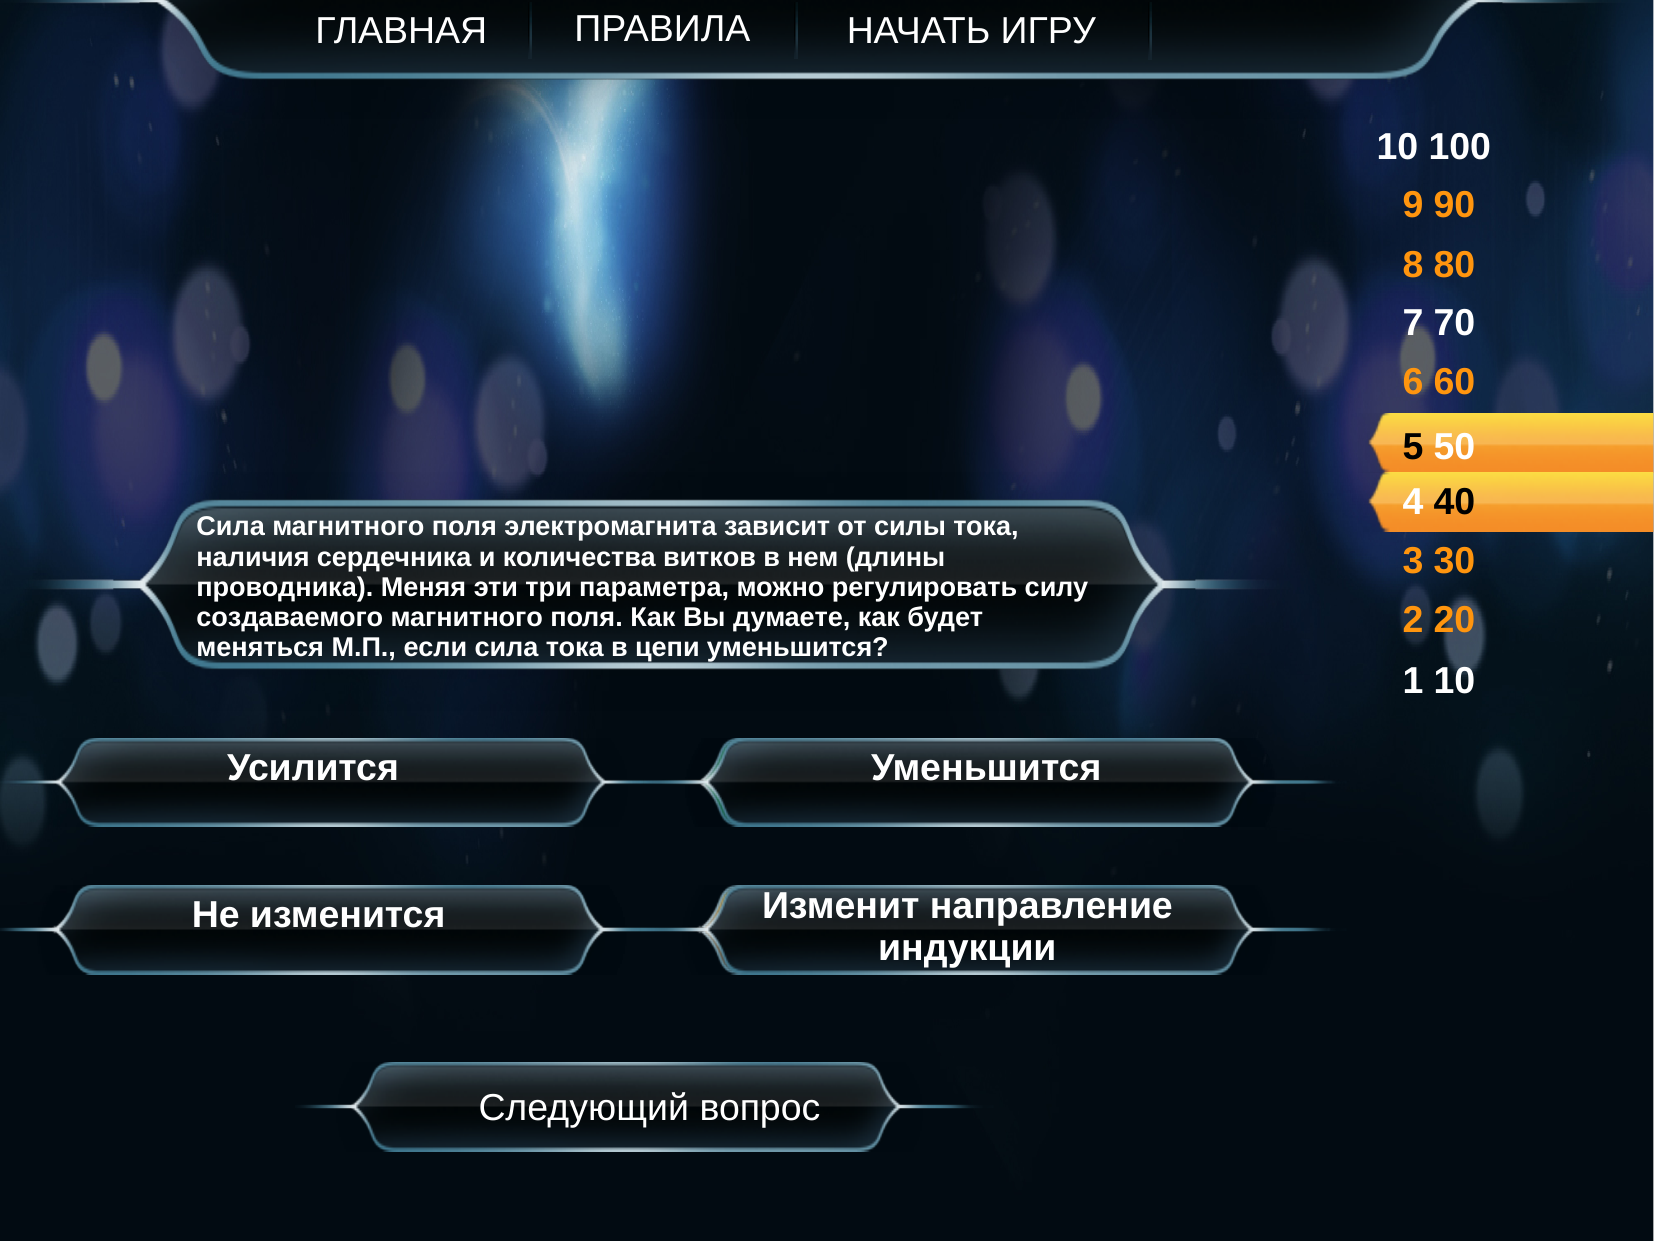

ПРАВИЛА
ГЛАВНАЯ
НАЧАТЬ ИГРУ
10 100
9 90
8 80
7 70
6 60
5 50
5 50
4 40
4 40
Сила магнитного поля электромагнита зависит от силы тока, наличия сердечника и количества витков в нем (длины проводника). Меняя эти три параметра, можно регулировать силу создаваемого магнитного поля. Как Вы думаете, как будет меняться М.П., если сила тока в цепи уменьшится?
3 30
2 20
1 10
Усилится
Уменьшится
Изменит направление индукции
Не изменится
Следующий вопрос